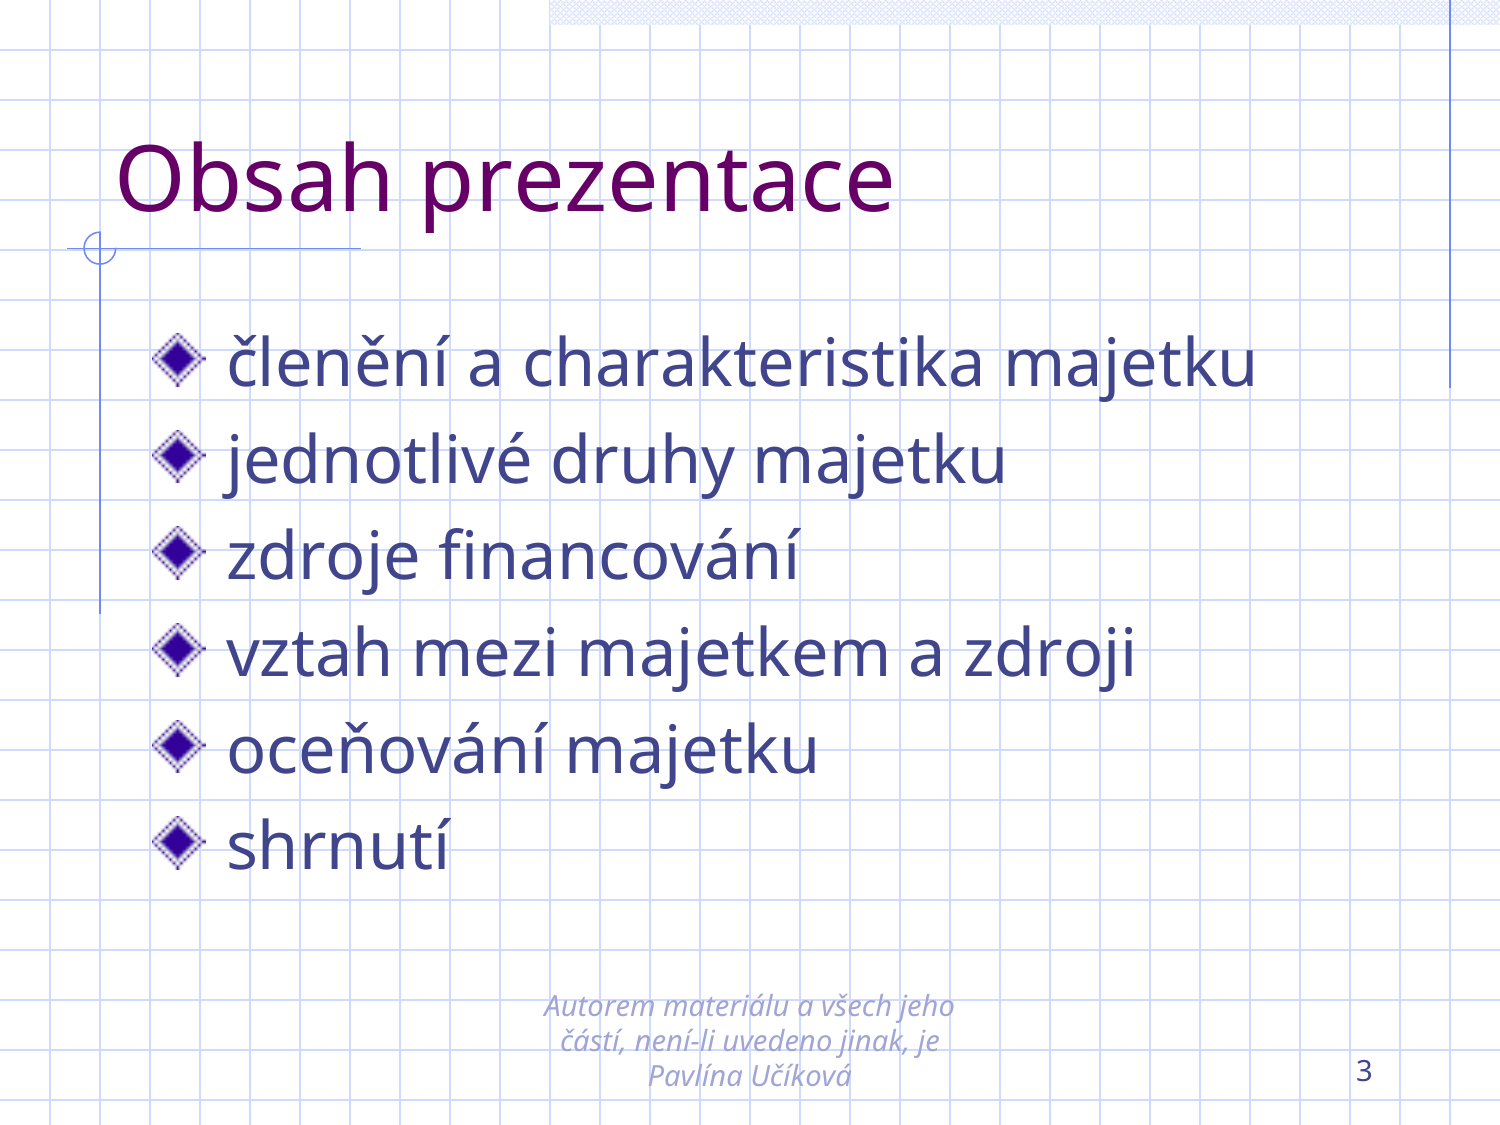

# Obsah prezentace
 členění a charakteristika majetku
 jednotlivé druhy majetku
 zdroje financování
 vztah mezi majetkem a zdroji
 oceňování majetku
 shrnutí
Autorem materiálu a všech jeho částí, není-li uvedeno jinak, je Pavlína Učíková